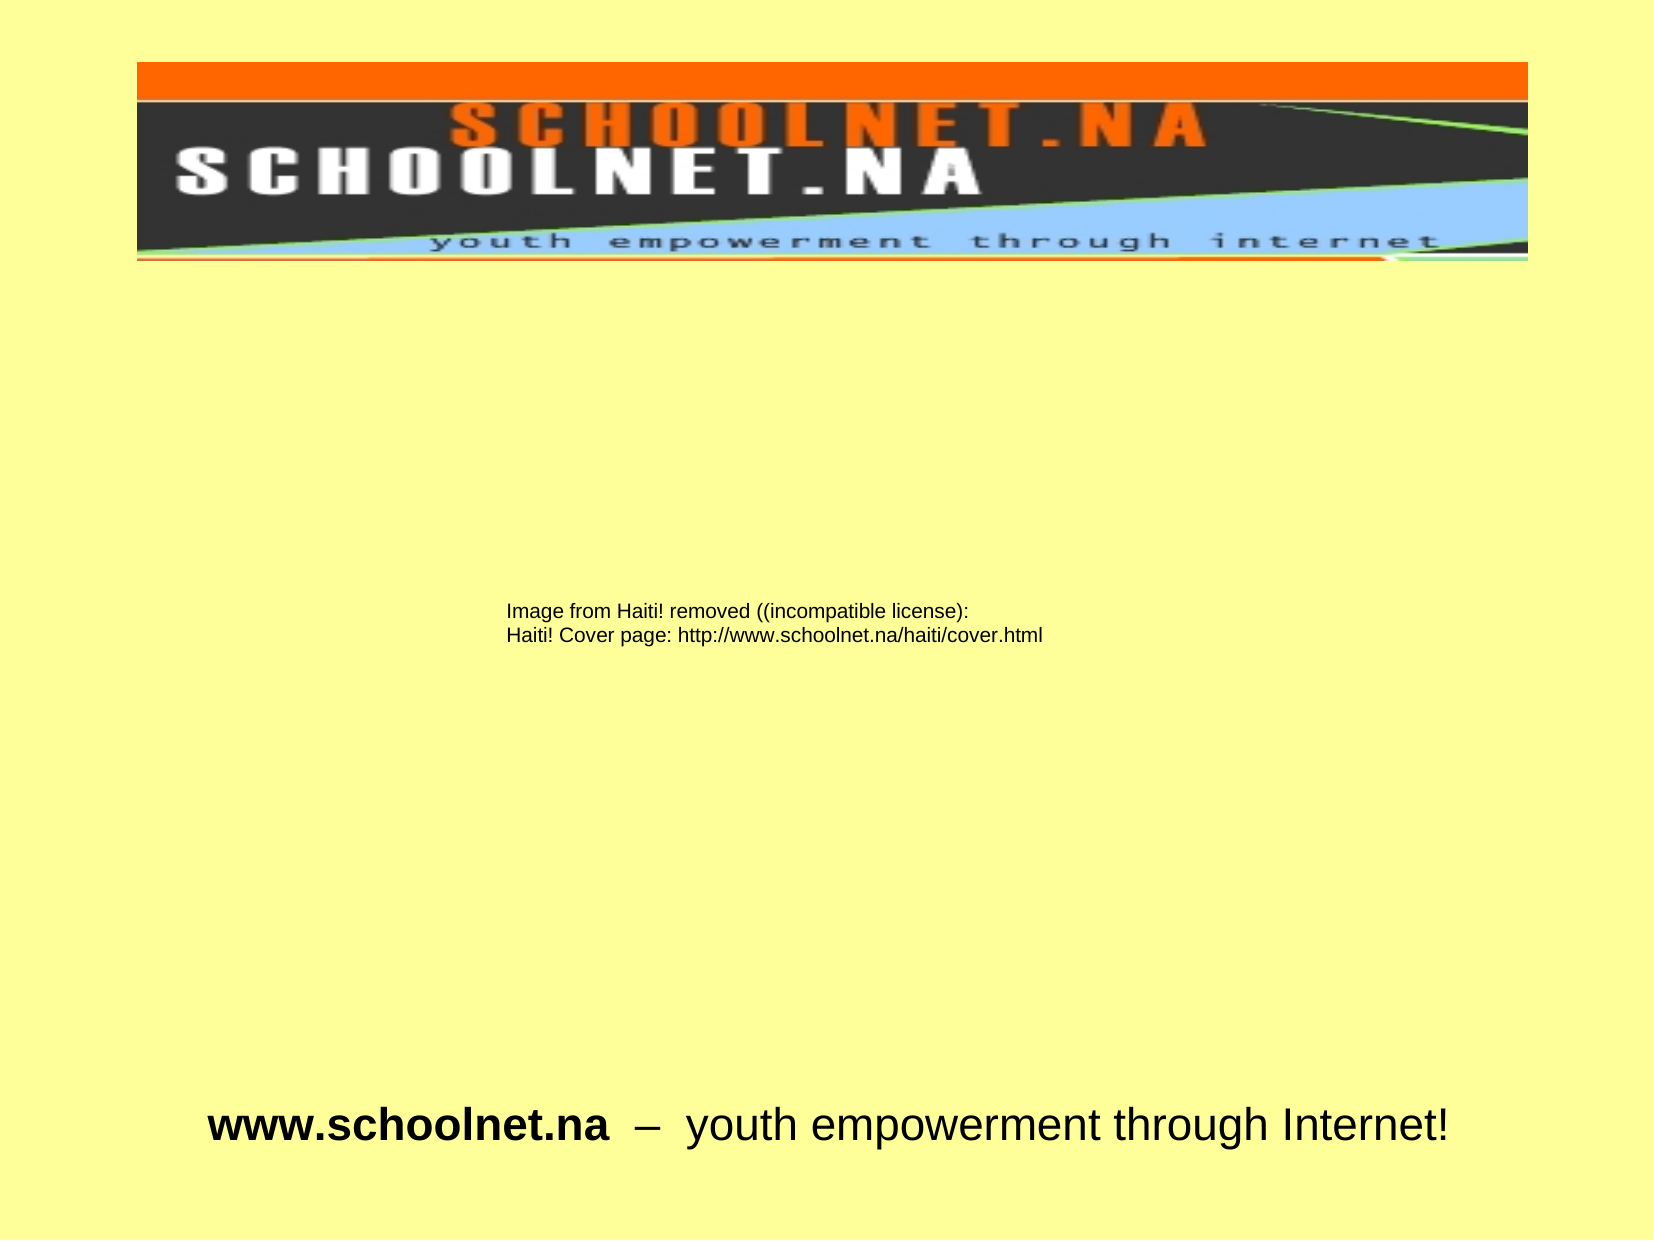

Image from Haiti! removed ((incompatible license):
Haiti! Cover page: http://www.schoolnet.na/haiti/cover.html
 www.schoolnet.na – youth empowerment through Internet!